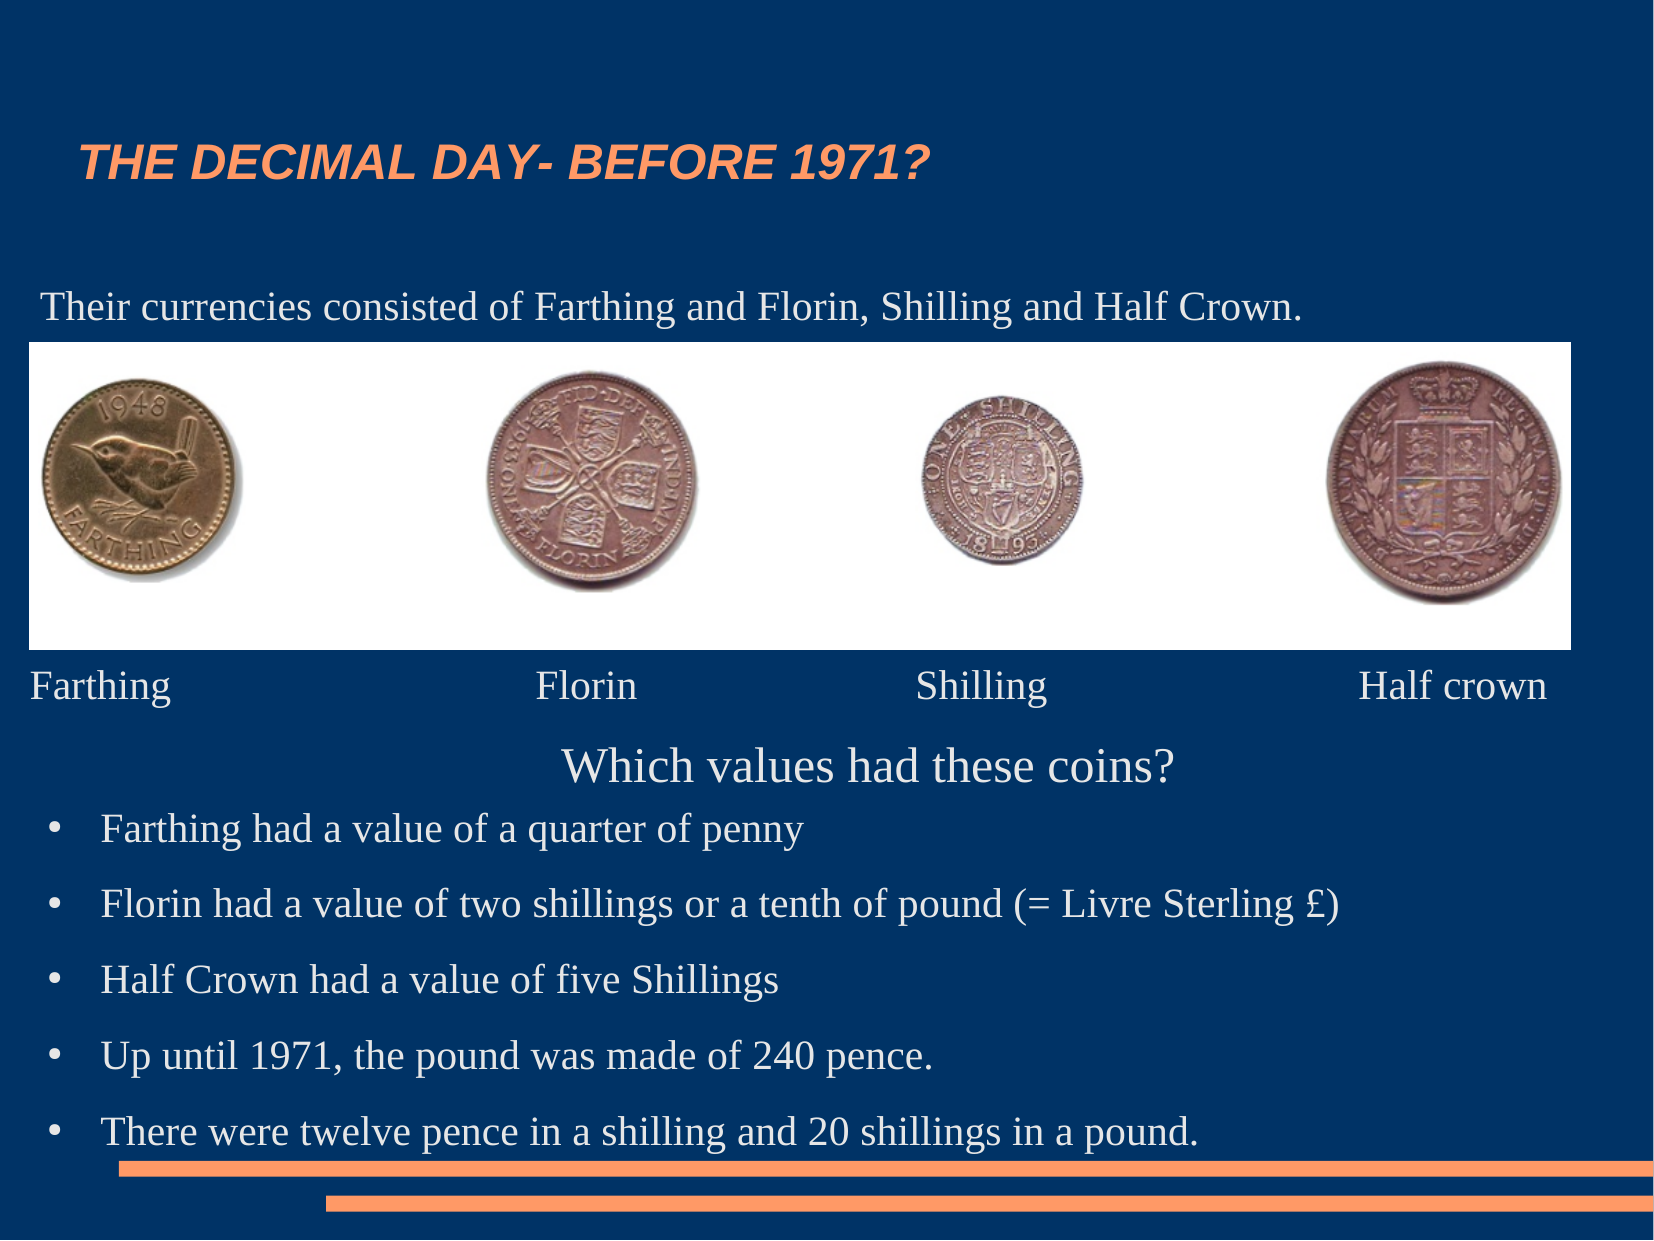

# THE DECIMAL DAY- BEFORE 1971?
 Their currencies consisted of Farthing and Florin, Shilling and Half Crown.
Farthing 				 Florin				Shilling 			 	Half crown
Which values had these coins?
Farthing had a value of a quarter of penny
Florin had a value of two shillings or a tenth of pound (= Livre Sterling £)
Half Crown had a value of five Shillings
Up until 1971, the pound was made of 240 pence.
There were twelve pence in a shilling and 20 shillings in a pound.